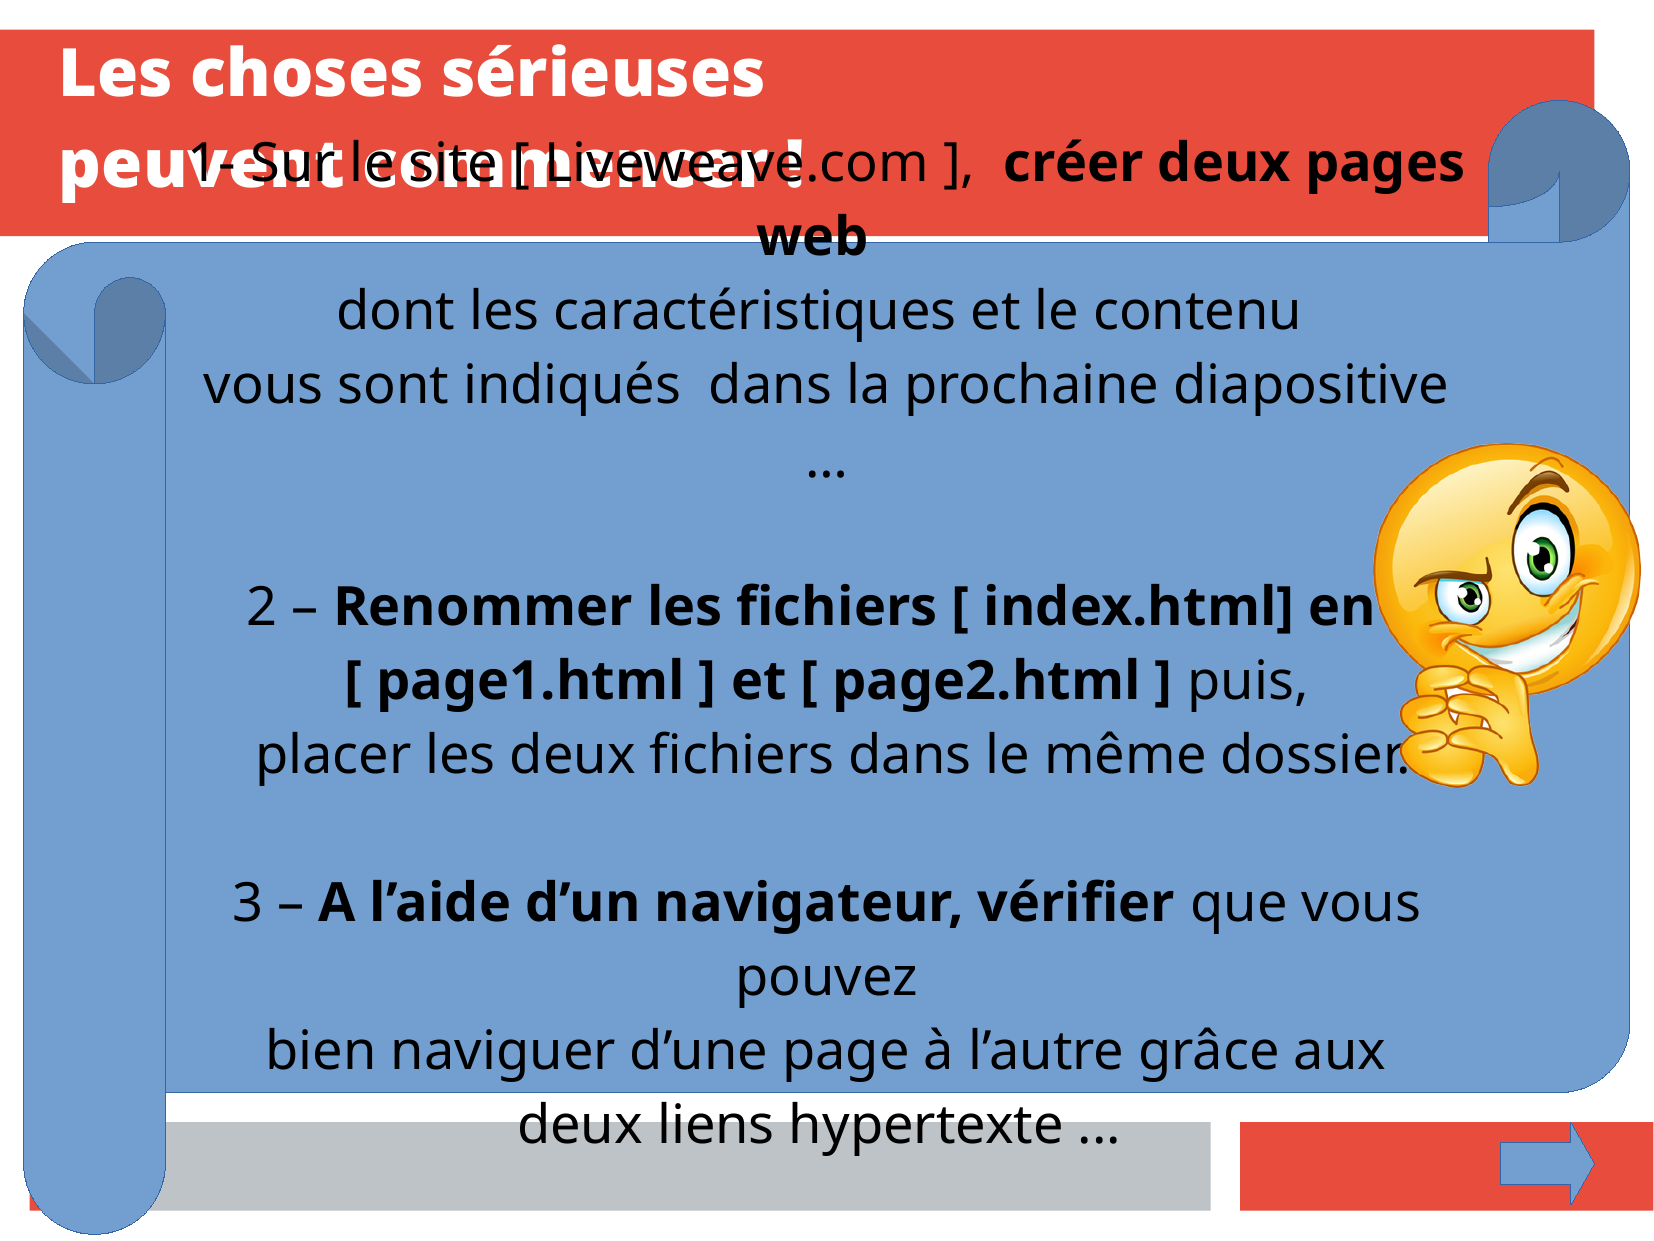

# Les choses sérieuses peuvent commencer !
1- Sur le site [ Liveweave.com ], créer deux pages web
dont les caractéristiques et le contenu
vous sont indiqués dans la prochaine diapositive …
2 – Renommer les fichiers [ index.html] en :
[ page1.html ] et [ page2.html ] puis,
 placer les deux fichiers dans le même dossier.
3 – A l’aide d’un navigateur, vérifier que vous pouvez
bien naviguer d’une page à l’autre grâce aux
deux liens hypertexte ...
35